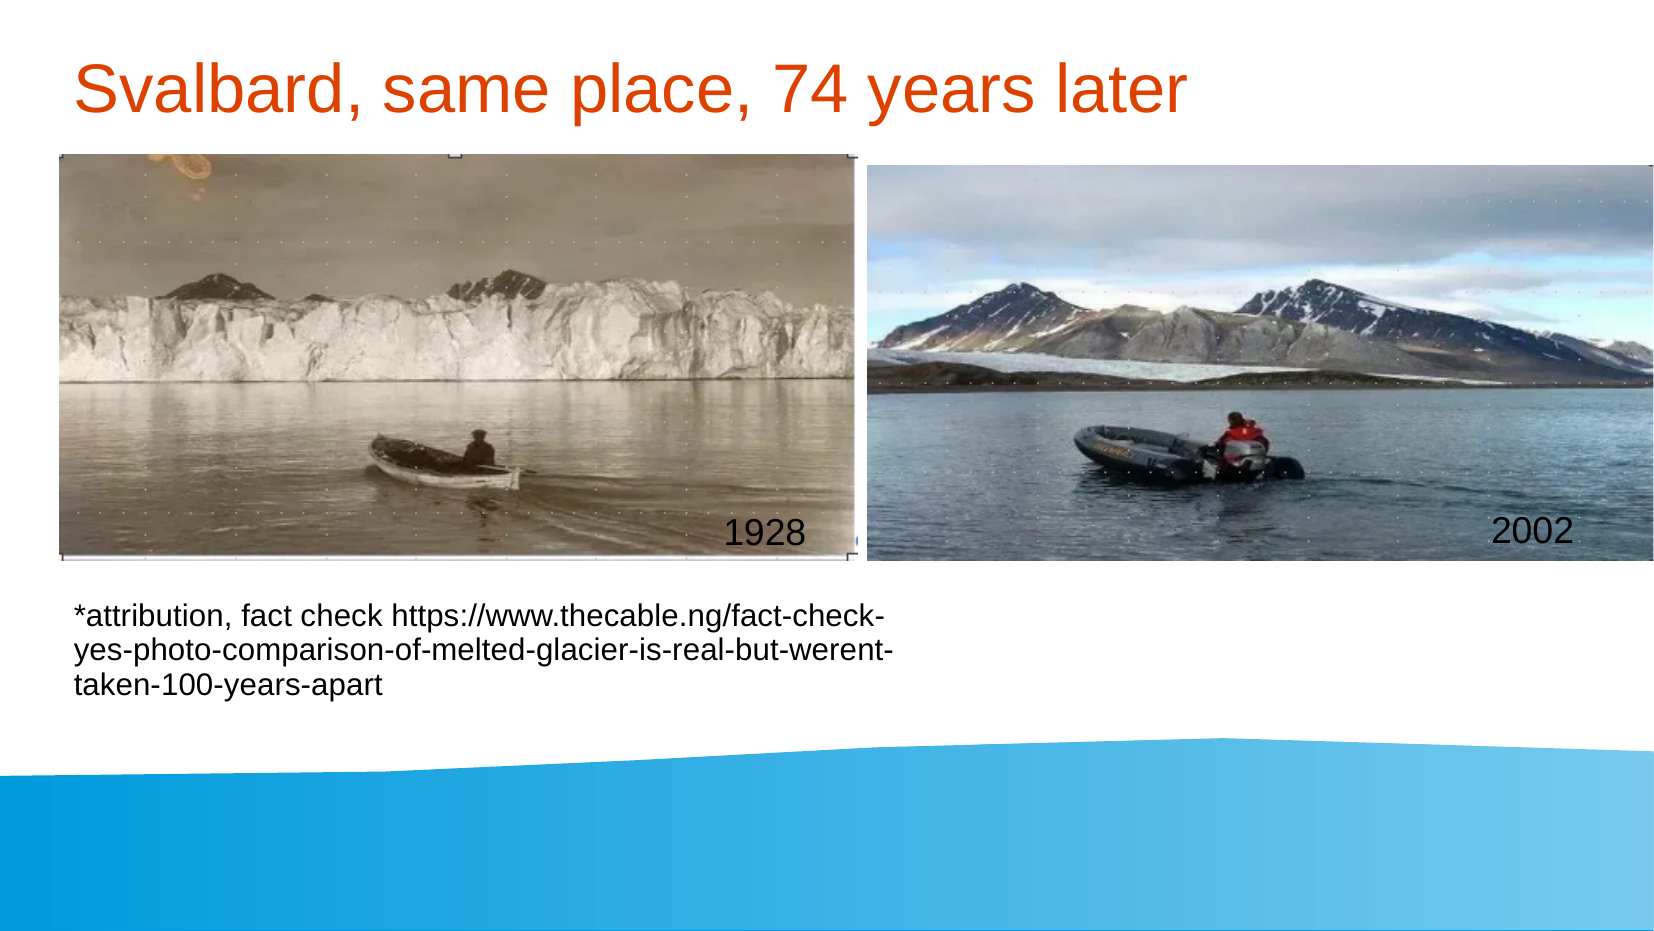

# Svalbard, same place, 74 years later
2002
1928
*attribution, fact check https://www.thecable.ng/fact-check-yes-photo-comparison-of-melted-glacier-is-real-but-werent-taken-100-years-apart